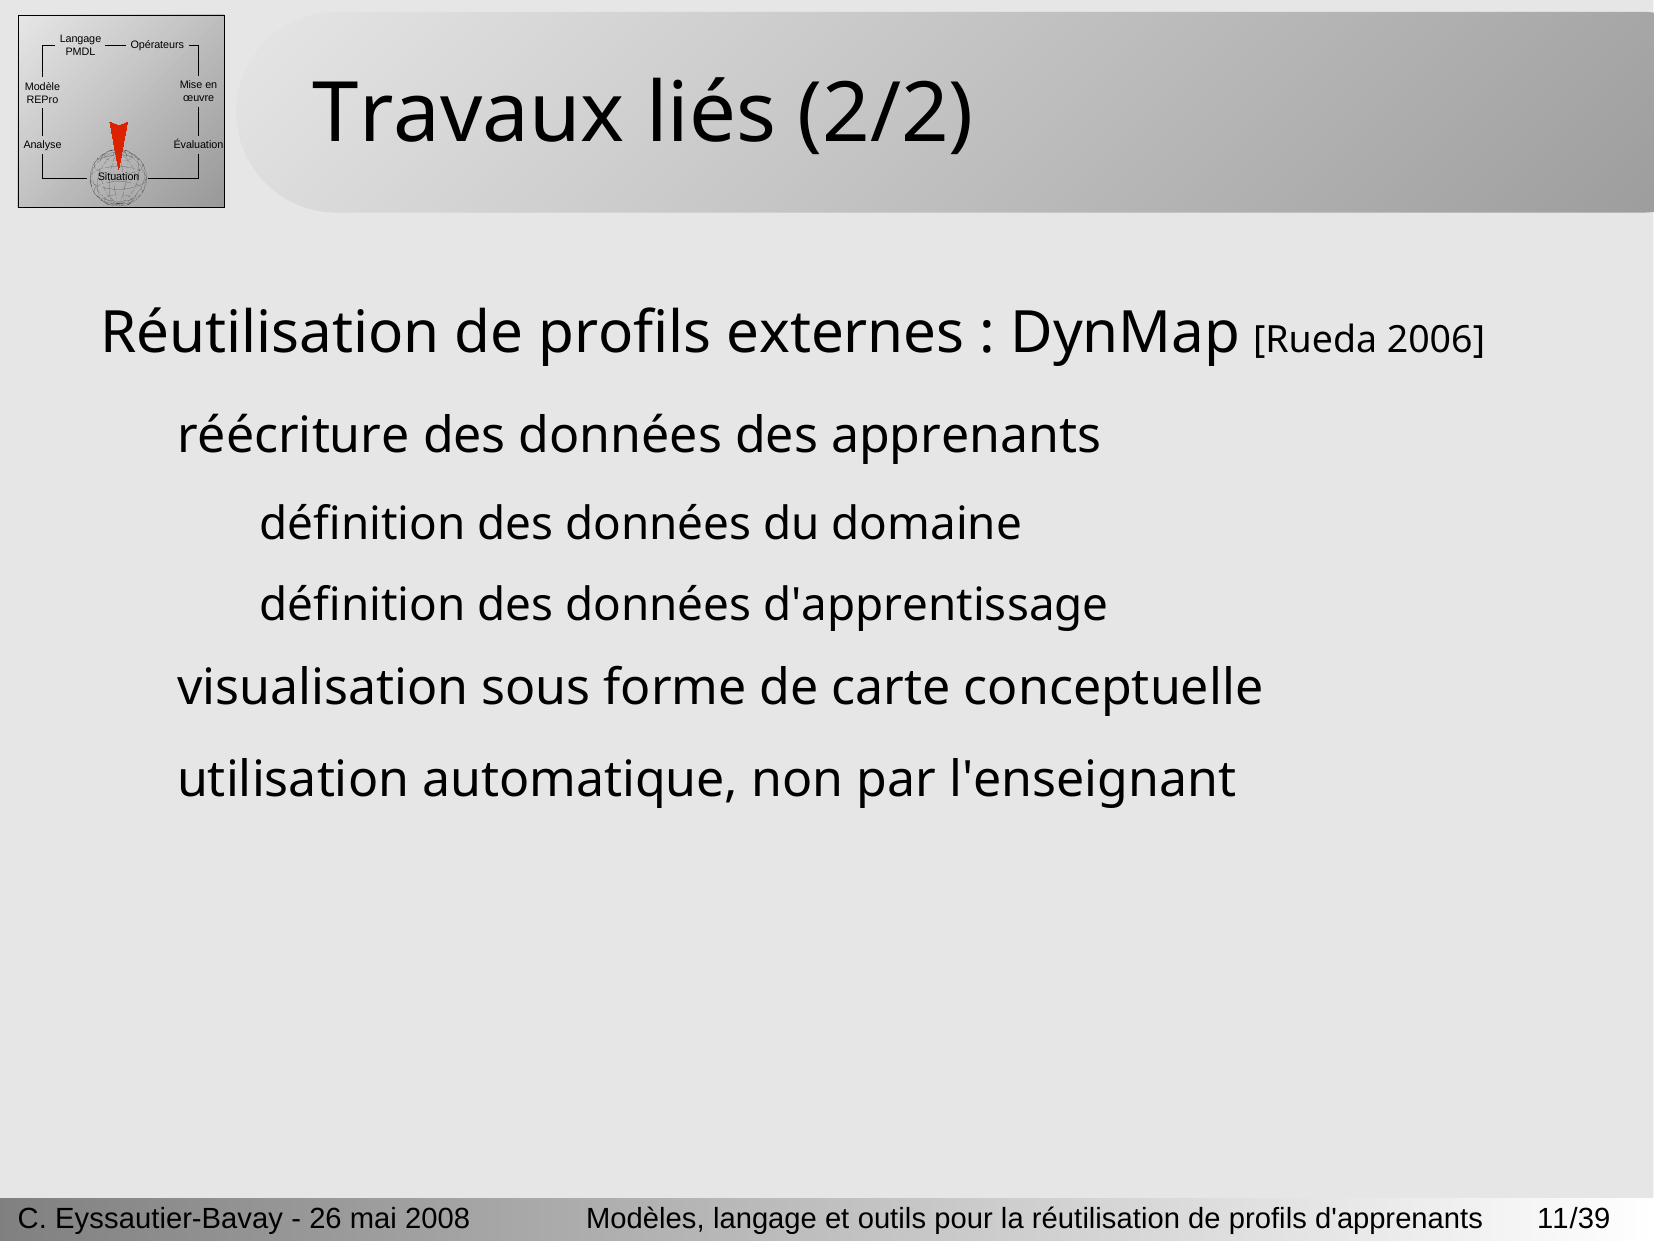

# Travaux liés (2/2)
Réutilisation de profils externes : DynMap [Rueda 2006]
réécriture des données des apprenants
définition des données du domaine
définition des données d'apprentissage
visualisation sous forme de carte conceptuelle
utilisation automatique, non par l'enseignant
07 Mars 2008
Modèles, langage et outils pour la réutilisation de profils d'apprenants
11